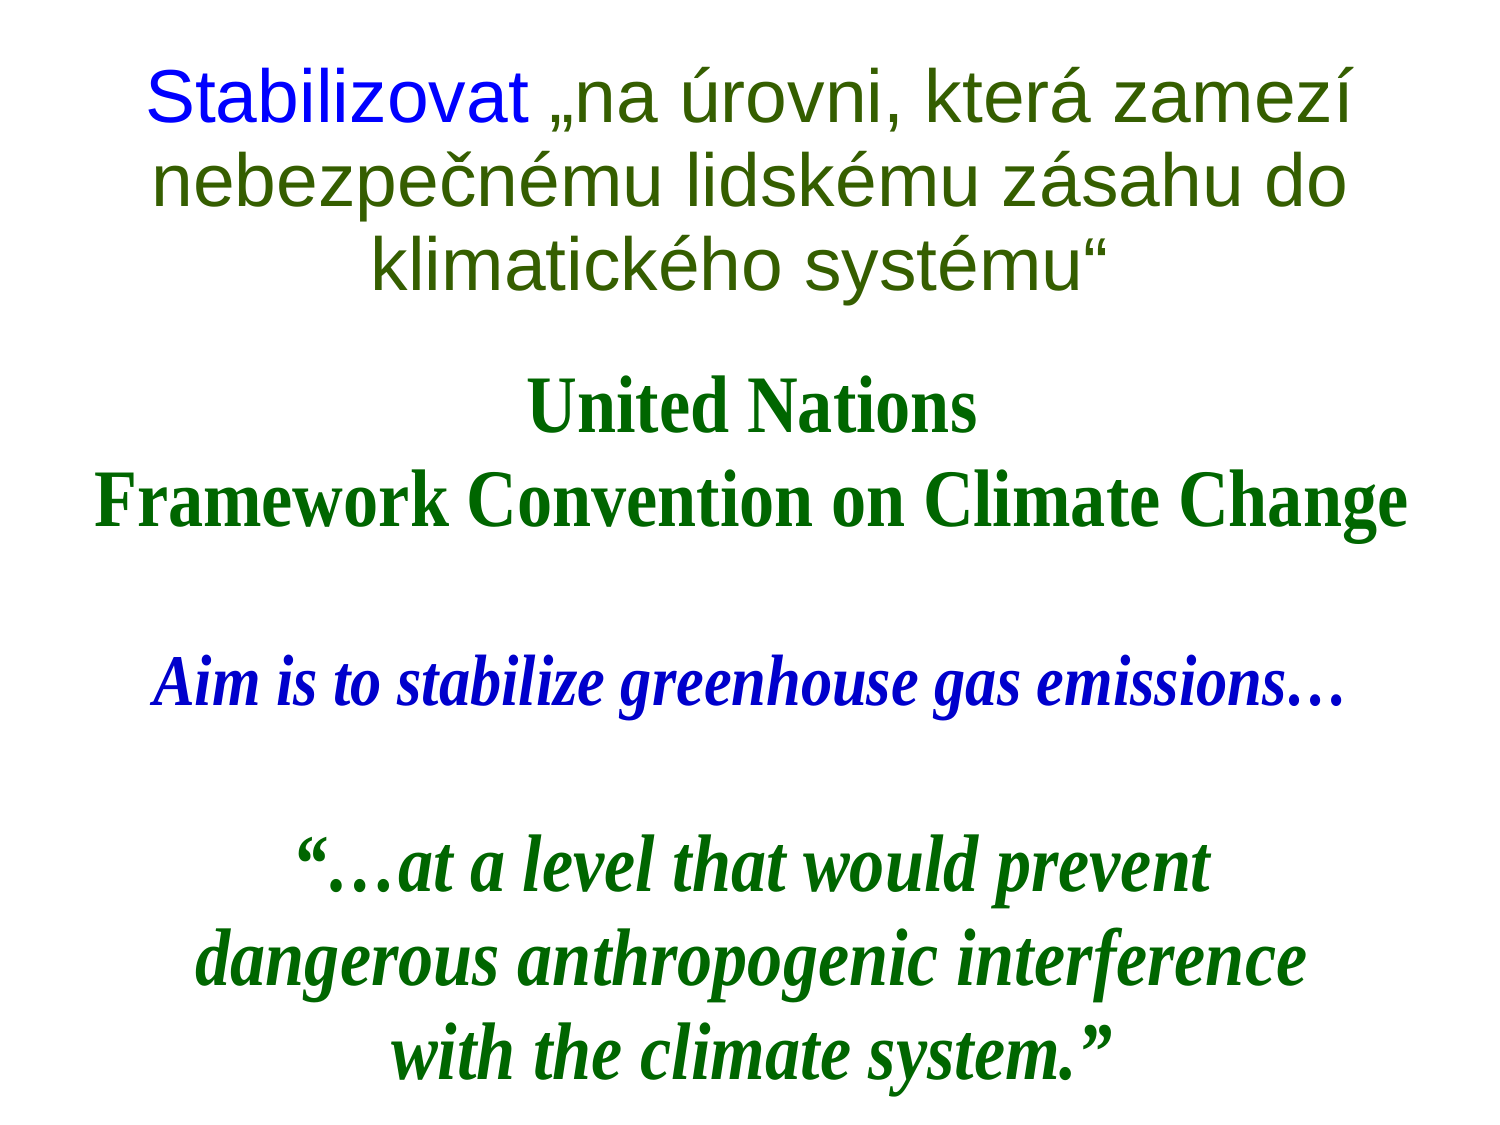

# Stabilizovat „na úrovni, která zamezí nebezpečnému lidskému zásahu do klimatického systému“